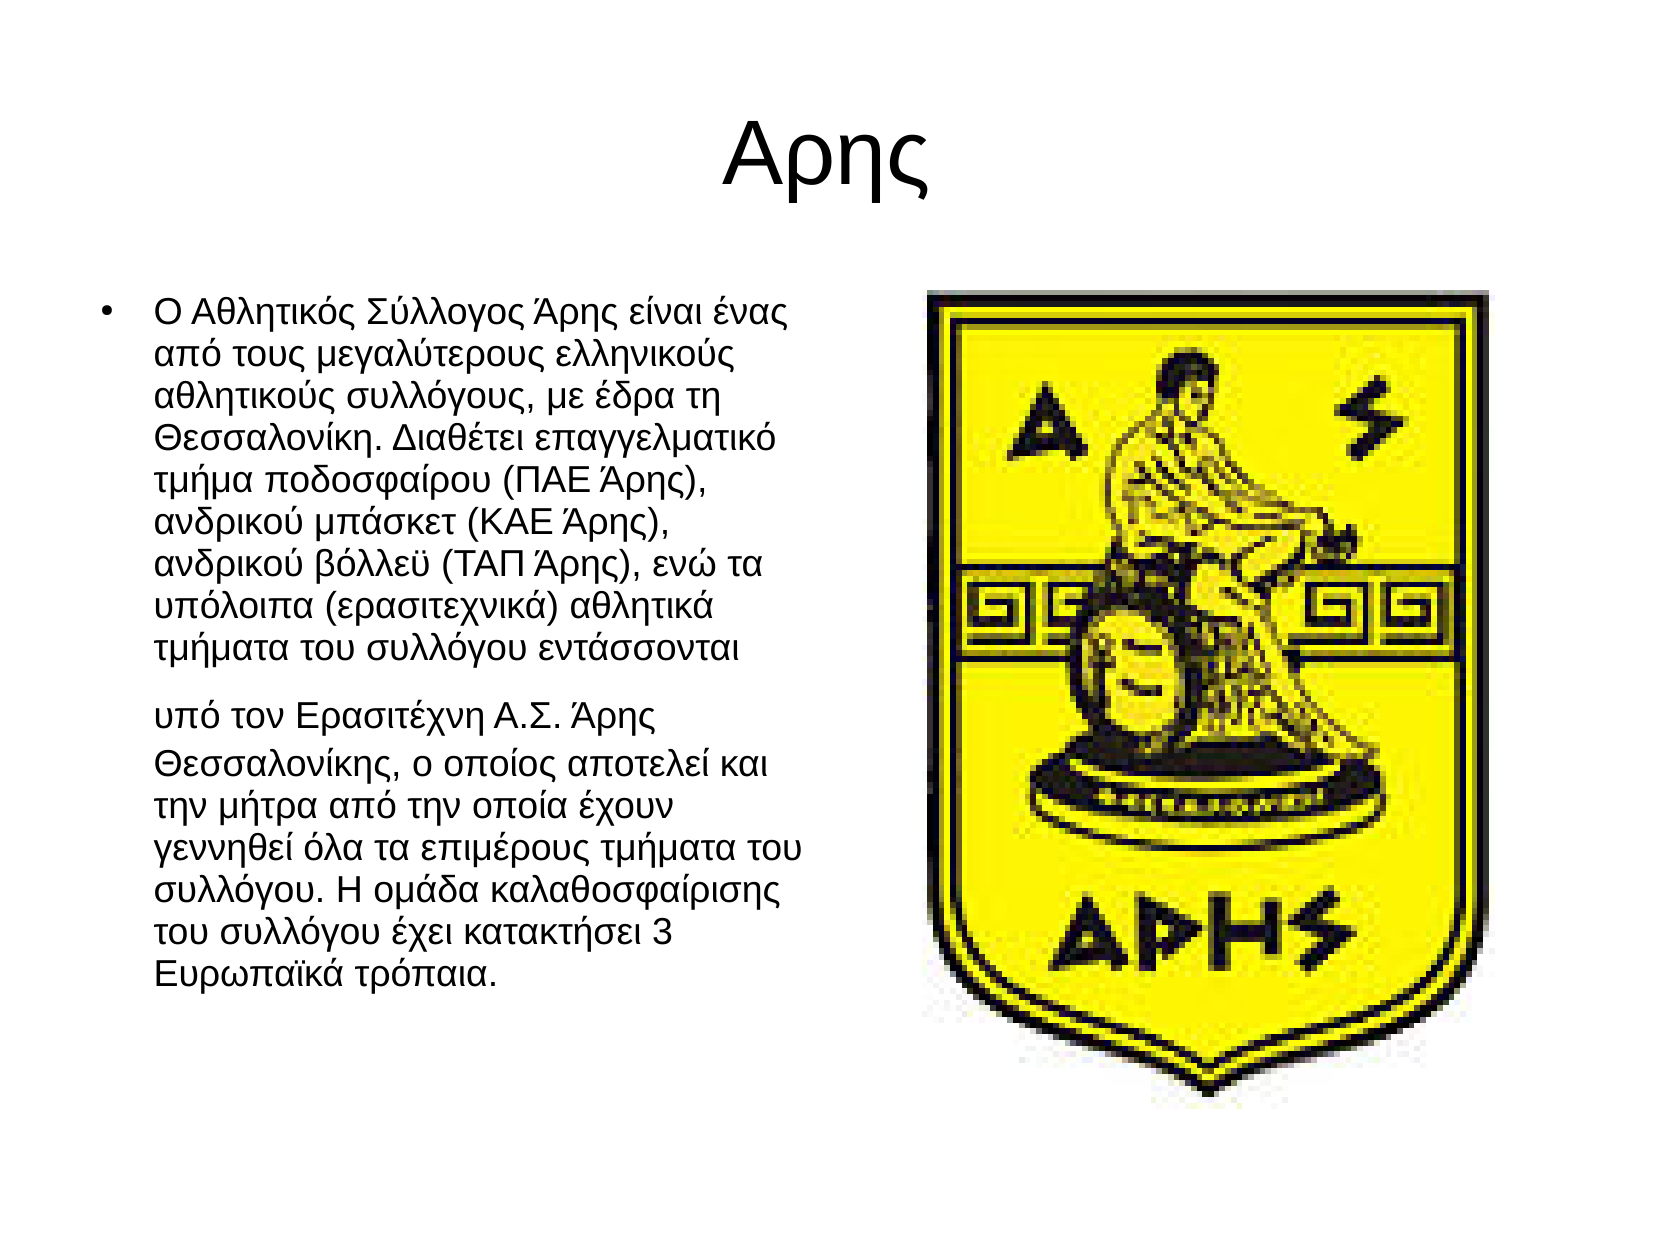

# Αρης
Ο Αθλητικός Σύλλογος Άρης είναι ένας από τους μεγαλύτερους ελληνικούς αθλητικούς συλλόγους, με έδρα τη Θεσσαλονίκη. Διαθέτει επαγγελματικό τμήμα ποδοσφαίρου (ΠΑΕ Άρης), ανδρικού μπάσκετ (ΚΑΕ Άρης), ανδρικού βόλλεϋ (ΤΑΠ Άρης), ενώ τα υπόλοιπα (ερασιτεχνικά) αθλητικά τμήματα του συλλόγου εντάσσονται υπό τον Ερασιτέχνη Α.Σ. Άρης Θεσσαλονίκης, ο οποίος αποτελεί και την μήτρα από την οποία έχουν γεννηθεί όλα τα επιμέρους τμήματα του συλλόγου. Η ομάδα καλαθοσφαίρισης του συλλόγου έχει κατακτήσει 3 Ευρωπαϊκά τρόπαια.